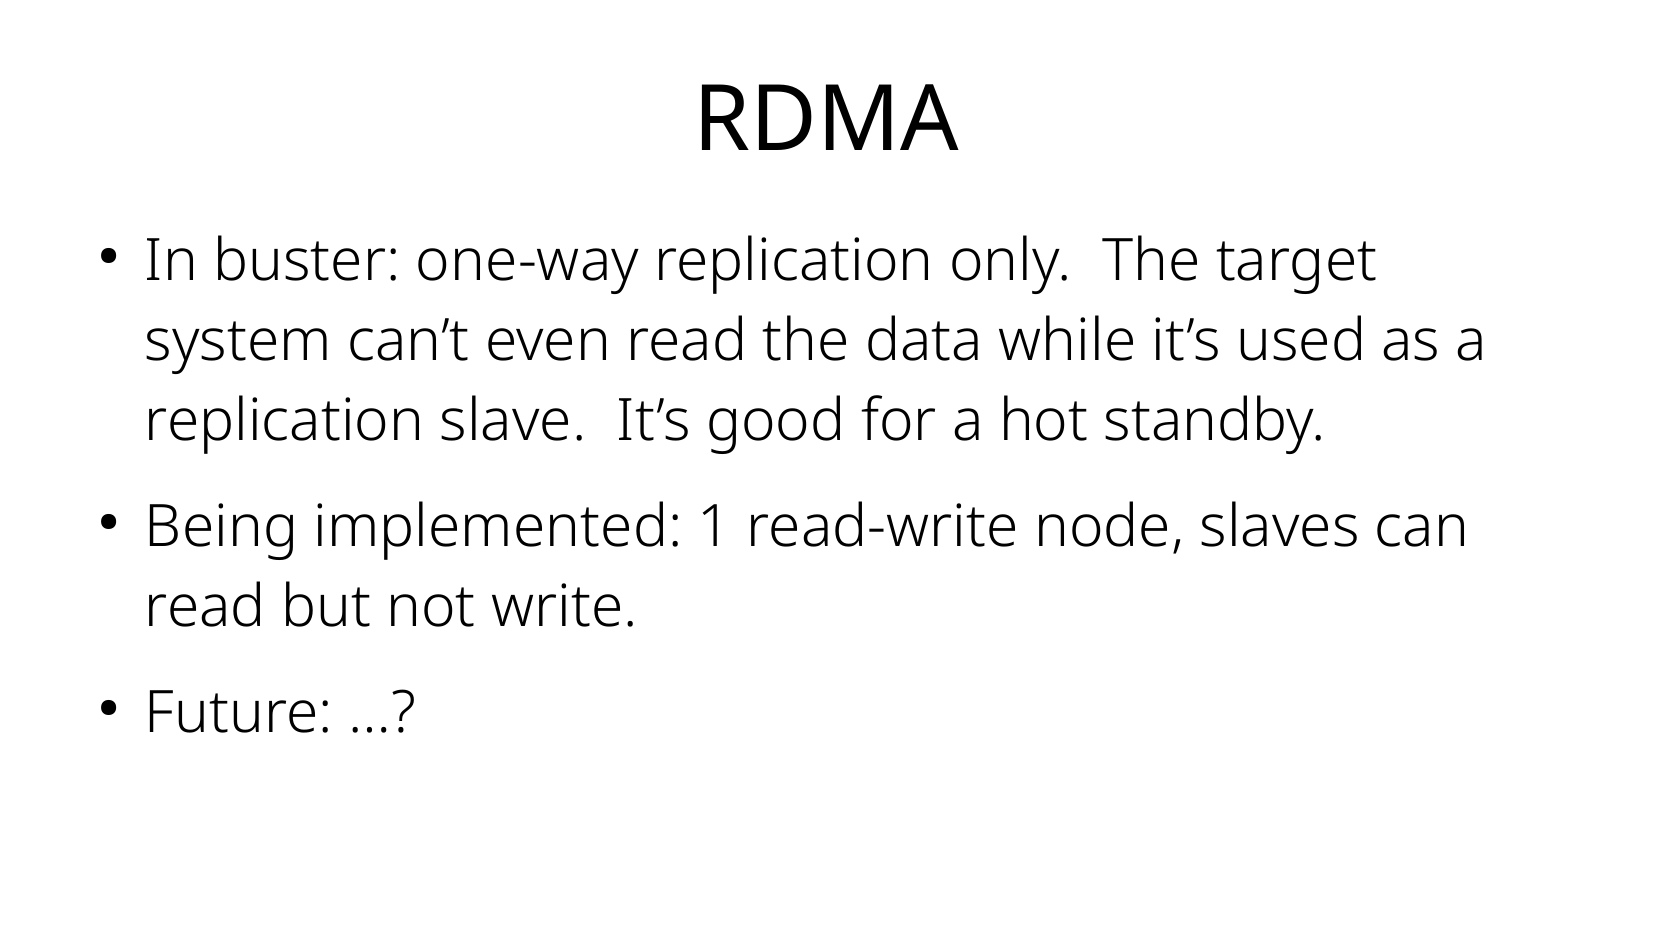

# RDMA
In buster: one-way replication only. The target system can’t even read the data while it’s used as a replication slave. It’s good for a hot standby.
Being implemented: 1 read-write node, slaves can read but not write.
Future: …?